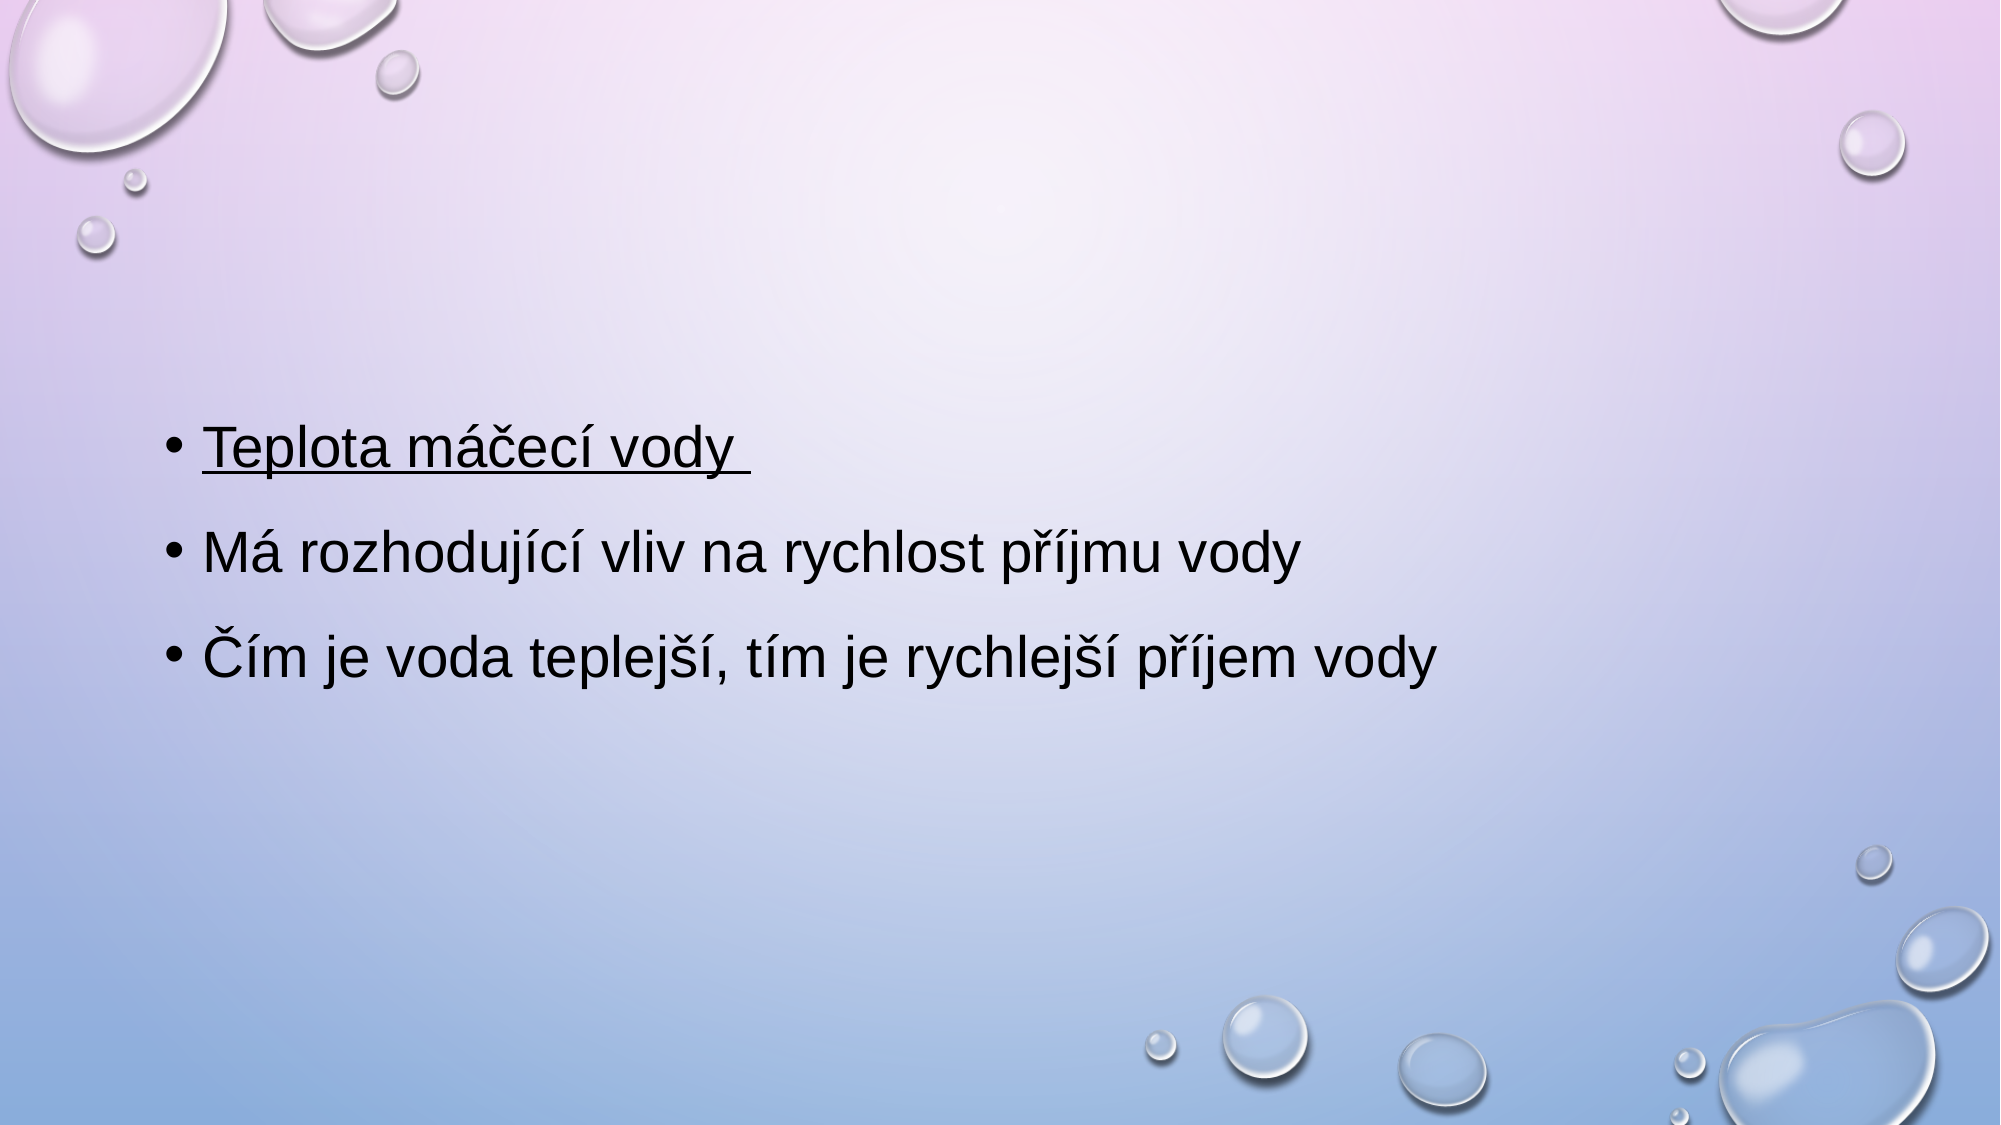

#
Teplota máčecí vody
Má rozhodující vliv na rychlost příjmu vody
Čím je voda teplejší, tím je rychlejší příjem vody